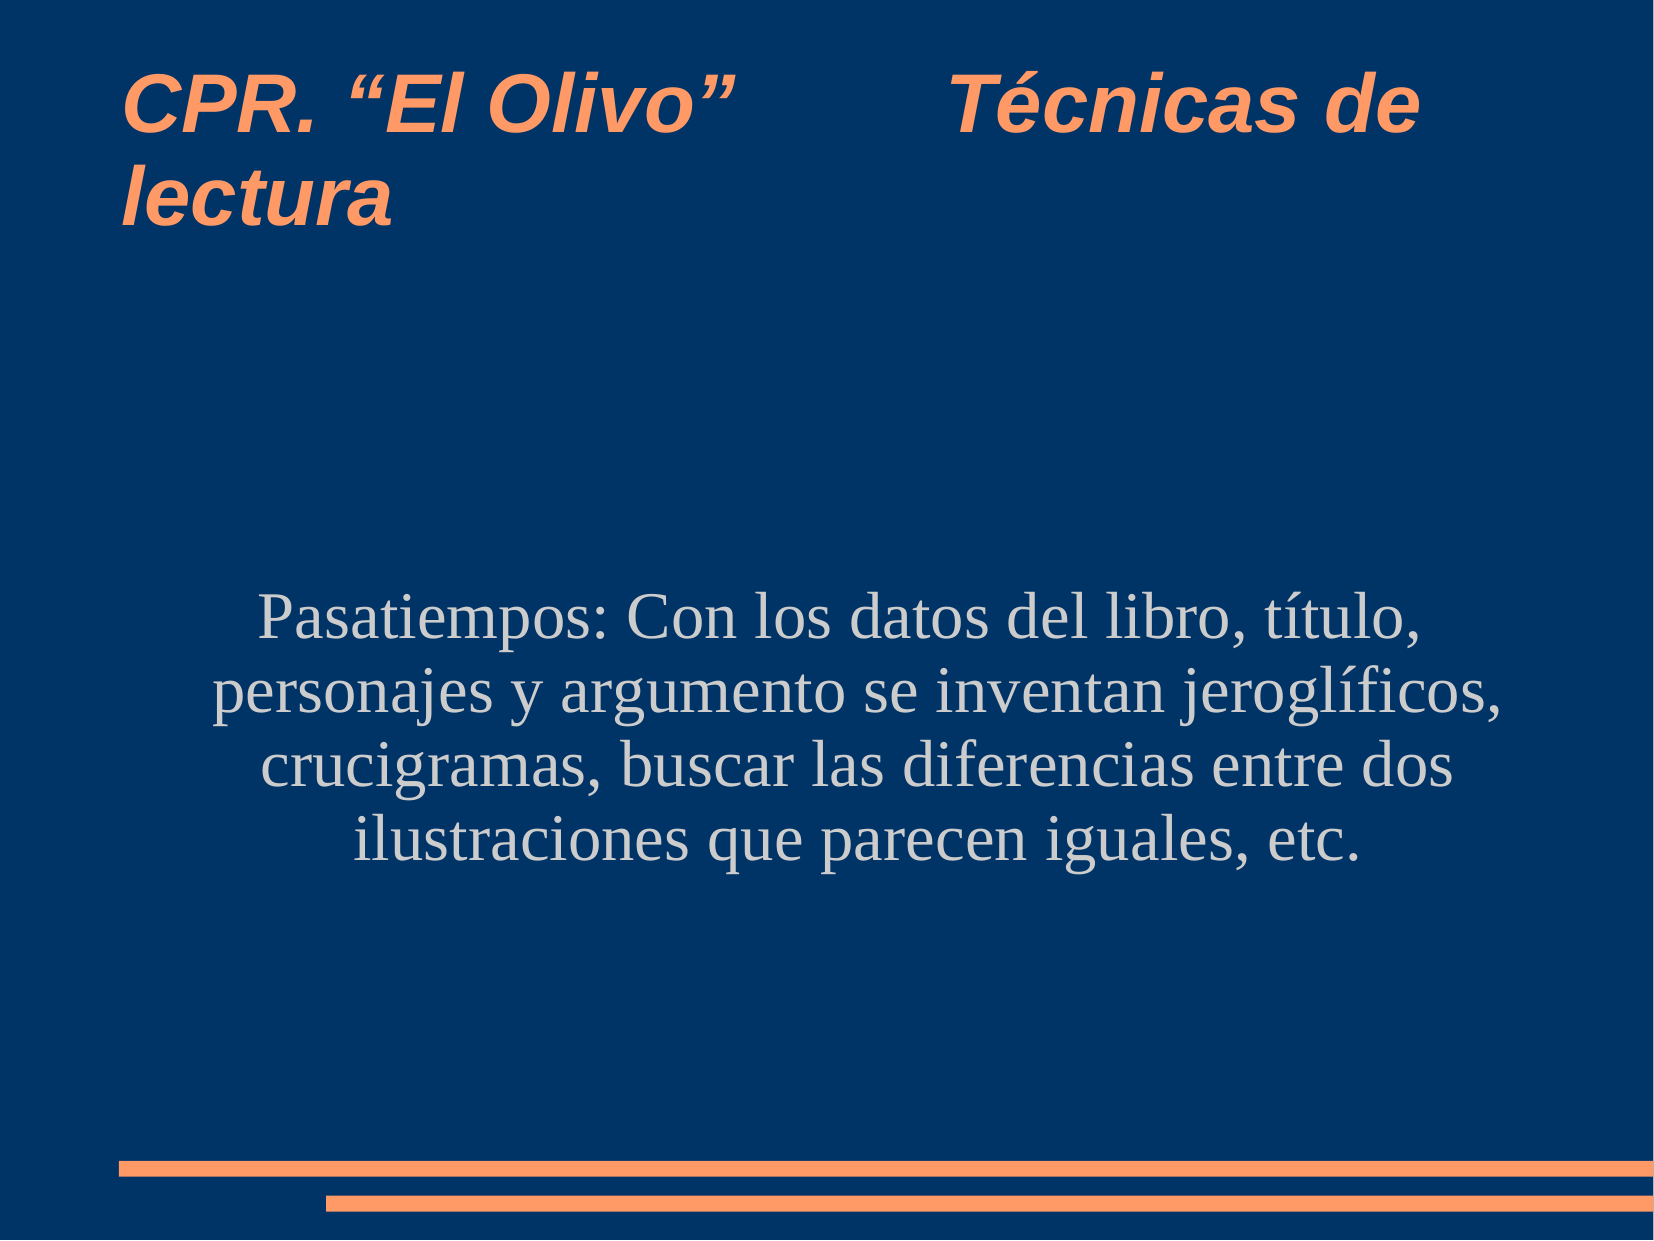

# CPR. “El Olivo” Técnicas de lectura
Pasatiempos: Con los datos del libro, título, personajes y argumento se inventan jeroglíficos, crucigramas, buscar las diferencias entre dos ilustraciones que parecen iguales, etc.